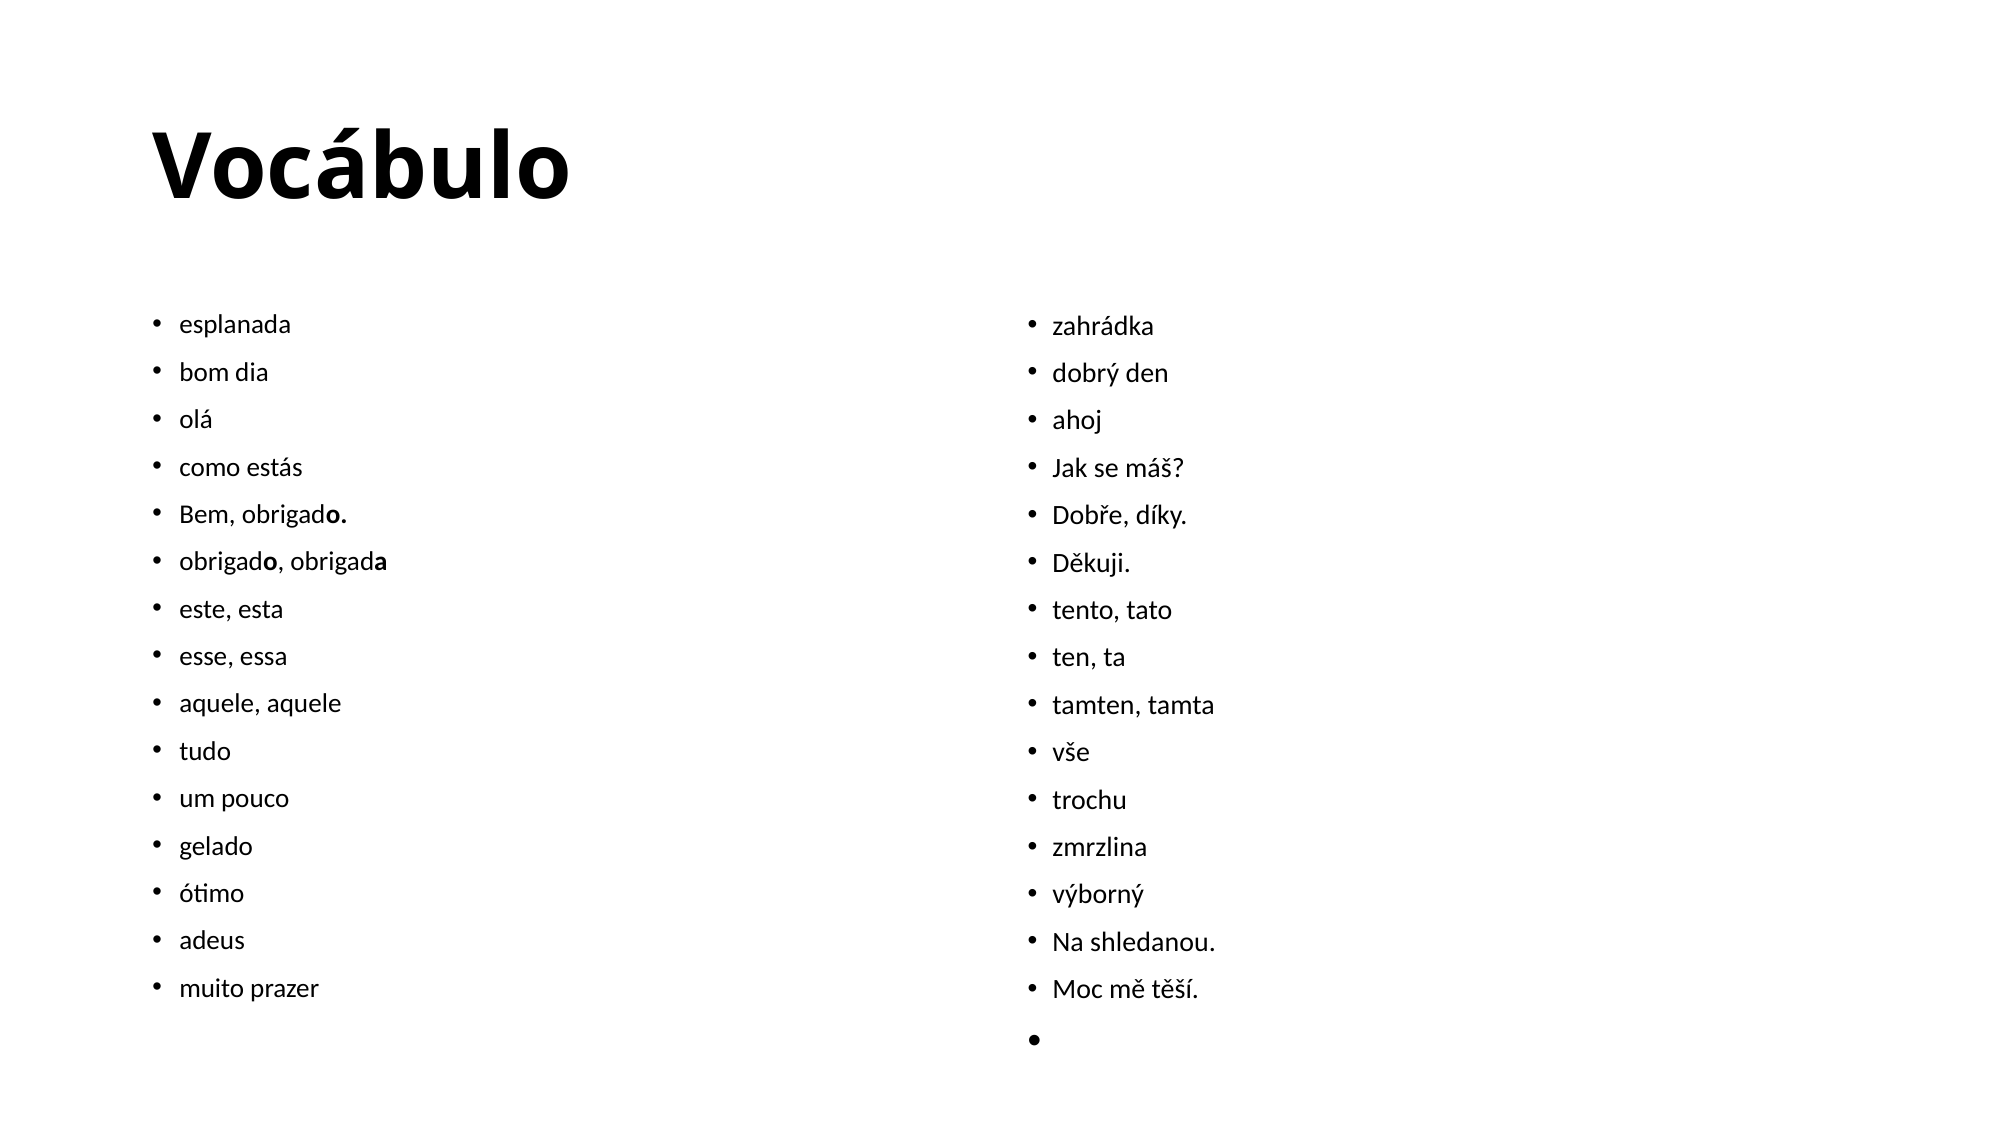

# Vocábulo
esplanada
bom dia
olá
como estás
Bem, obrigado.
obrigado, obrigada
este, esta
esse, essa
aquele, aquele
tudo
um pouco
gelado
ótimo
adeus
muito prazer
zahrádka
dobrý den
ahoj
Jak se máš?
Dobře, díky.
Děkuji.
tento, tato
ten, ta
tamten, tamta
vše
trochu
zmrzlina
výborný
Na shledanou.
Moc mě těší.